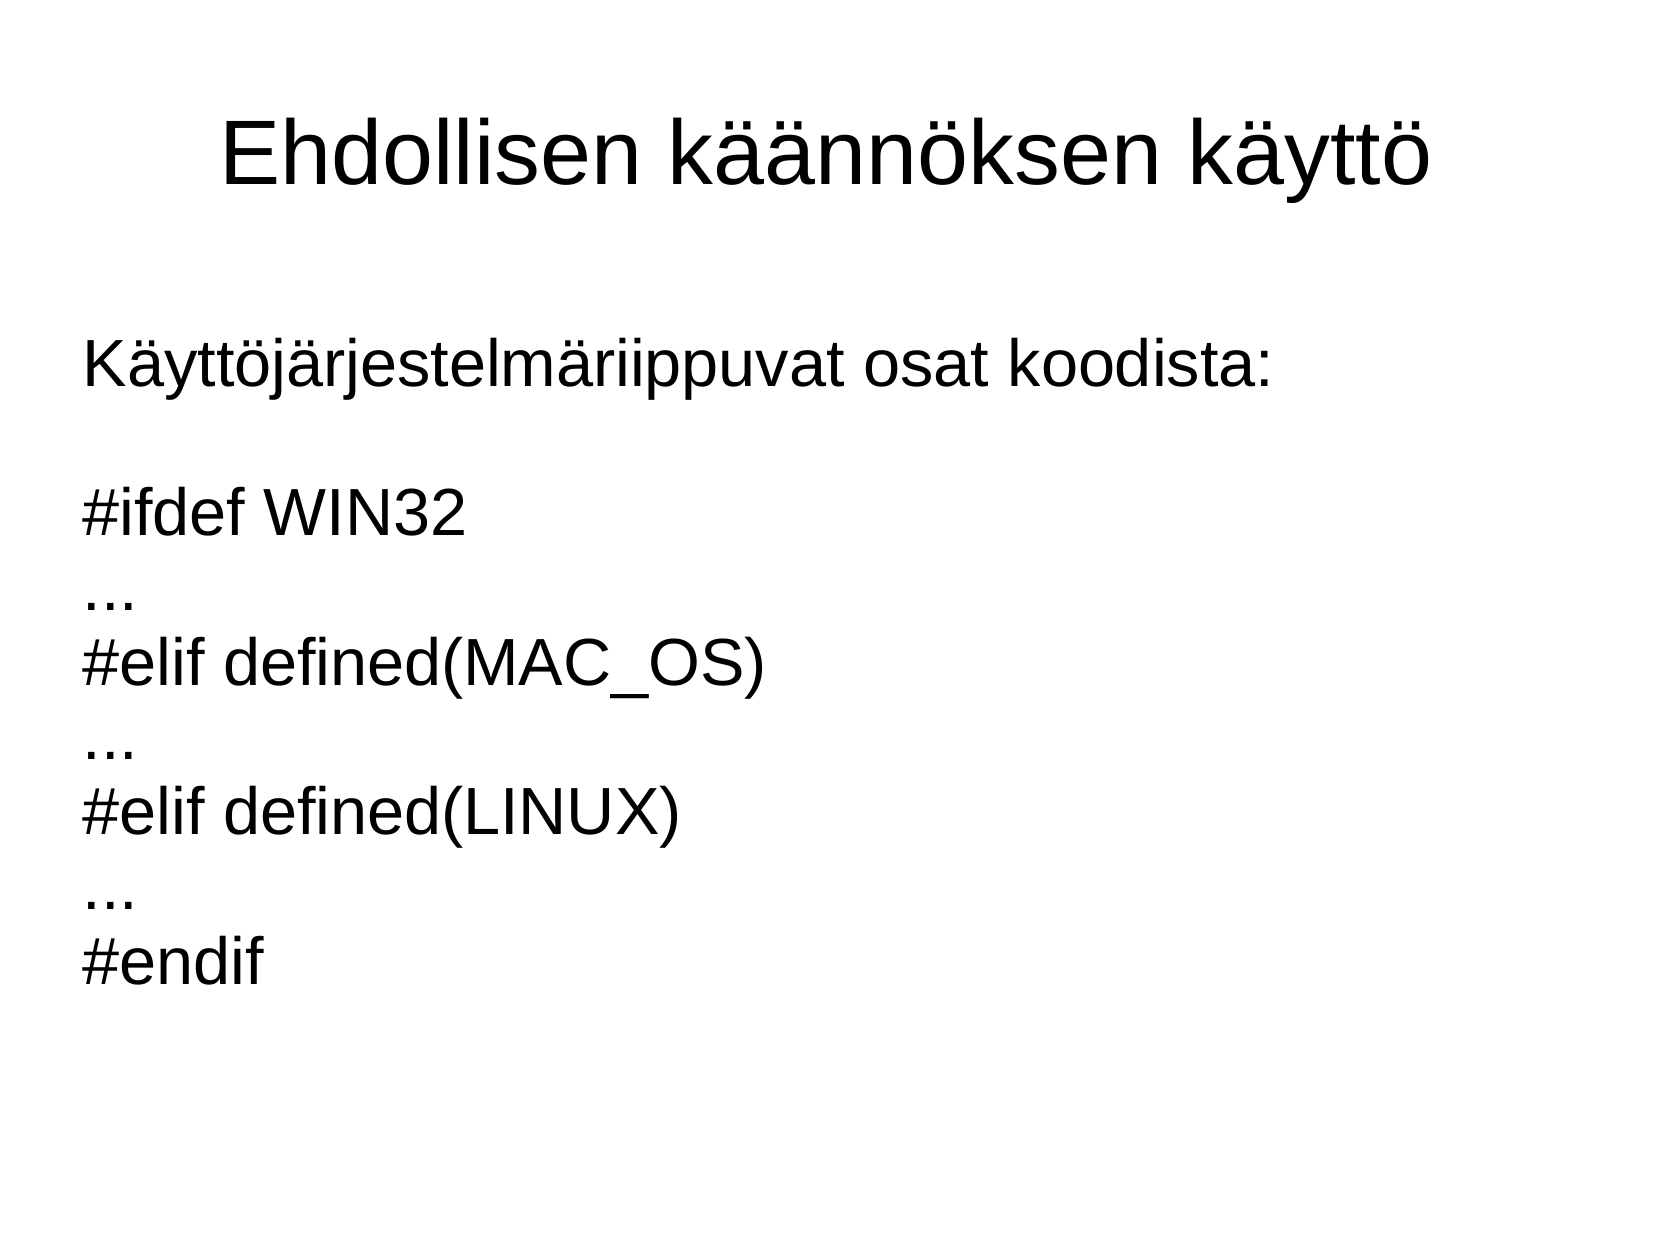

# Ehdollisen käännöksen käyttö
Käyttöjärjestelmäriippuvat osat koodista:
#ifdef WIN32
...
#elif defined(MAC_OS)
...
#elif defined(LINUX)
...
#endif